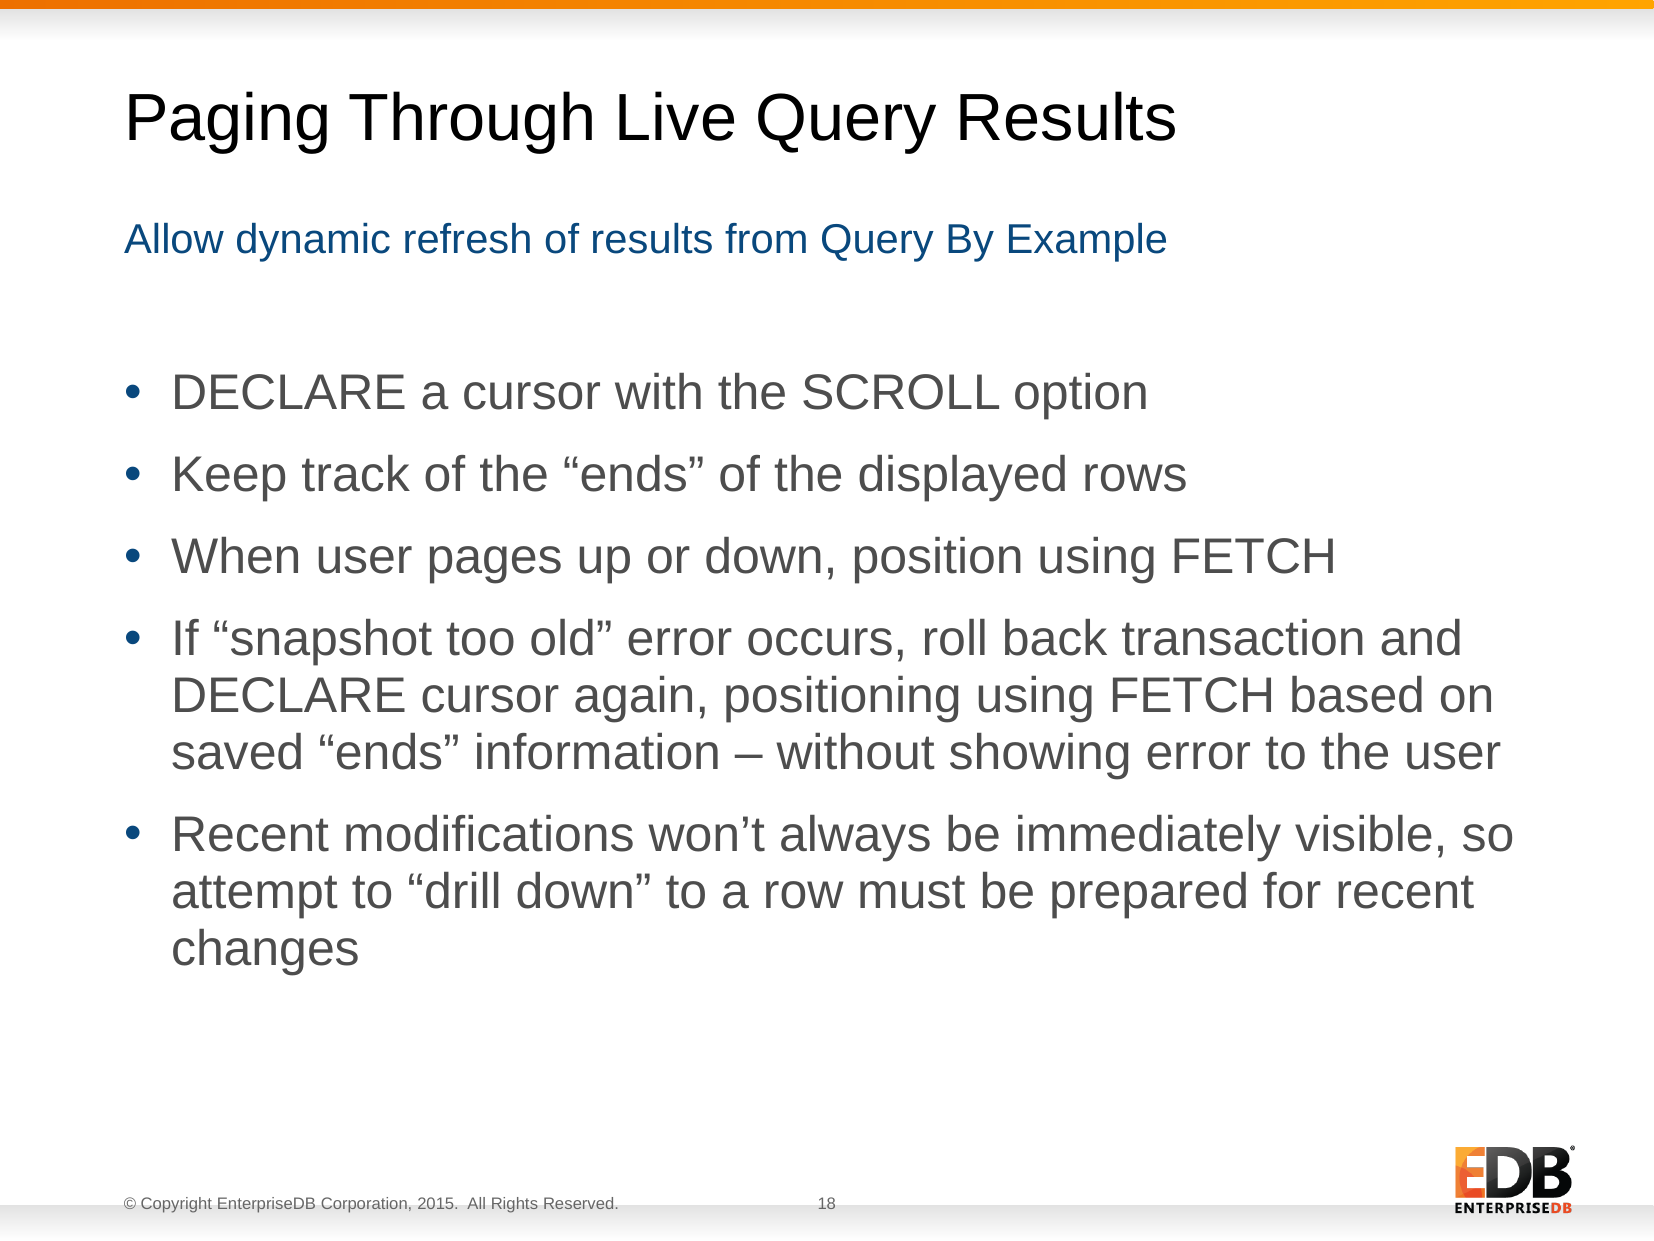

Paging Through Live Query Results
# Allow dynamic refresh of results from Query By Example
DECLARE a cursor with the SCROLL option
Keep track of the “ends” of the displayed rows
When user pages up or down, position using FETCH
If “snapshot too old” error occurs, roll back transaction and DECLARE cursor again, positioning using FETCH based on saved “ends” information – without showing error to the user
Recent modifications won’t always be immediately visible, so attempt to “drill down” to a row must be prepared for recent changes